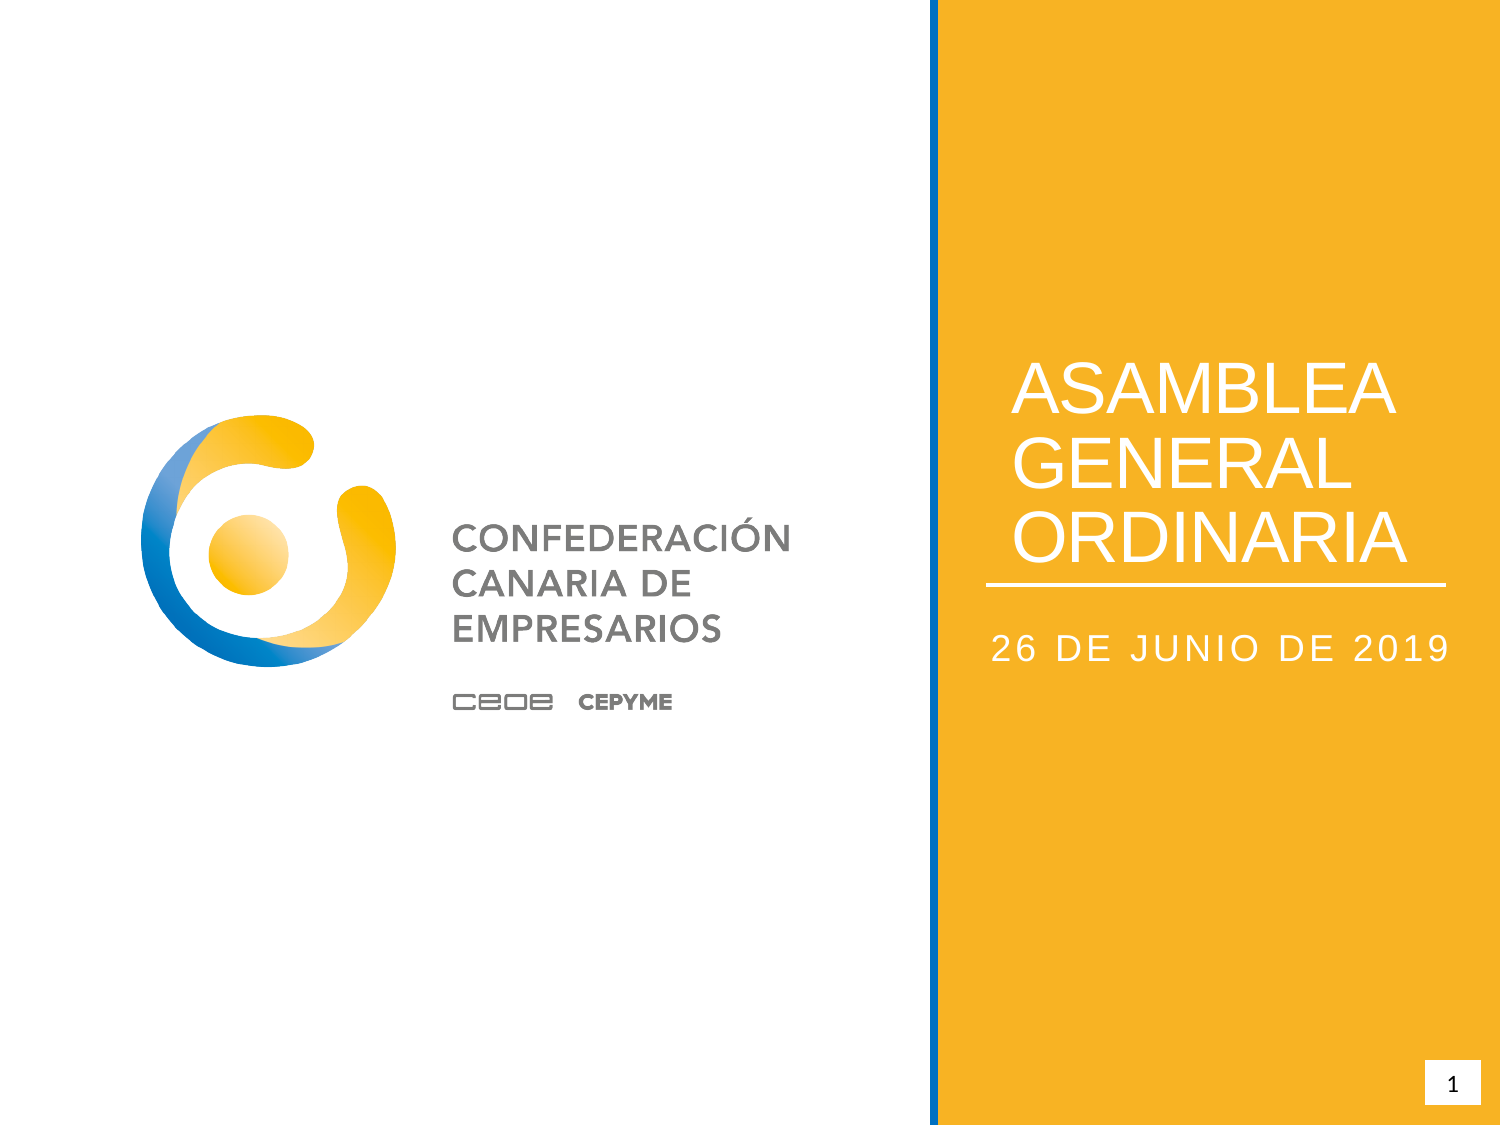

# ASAMBLEA GENERAL ORDINARIA
26 de junio de 2019